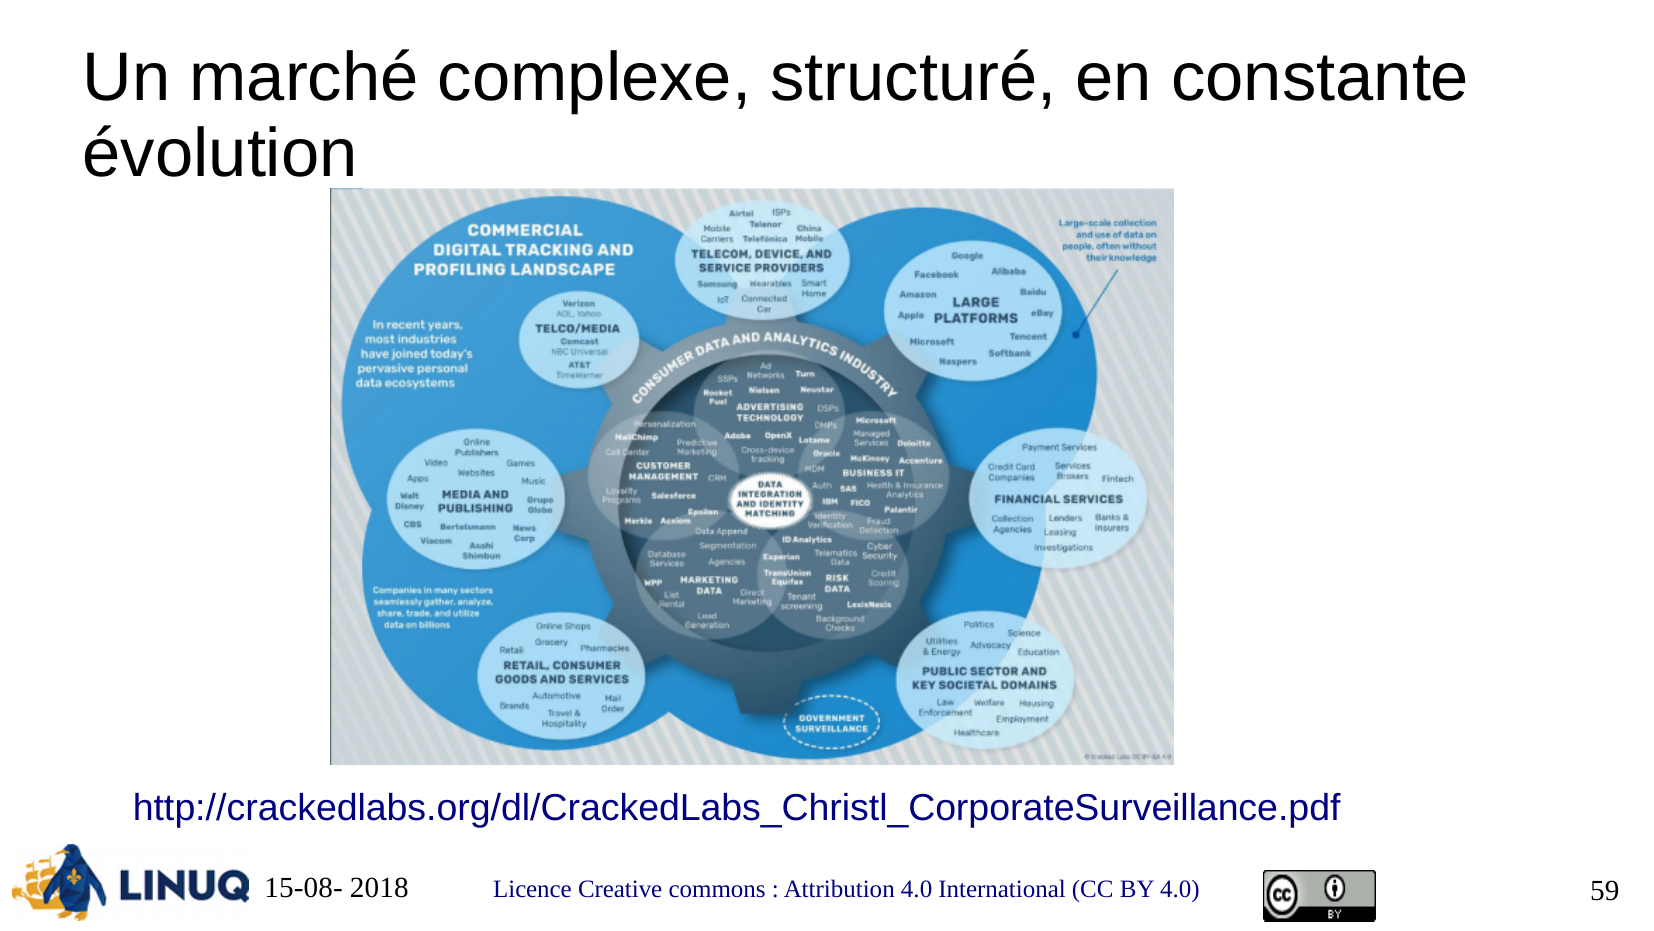

# Un marché complexe, structuré, en constante évolution
http://crackedlabs.org/dl/CrackedLabs_Christl_CorporateSurveillance.pdf
15-08- 2018
59